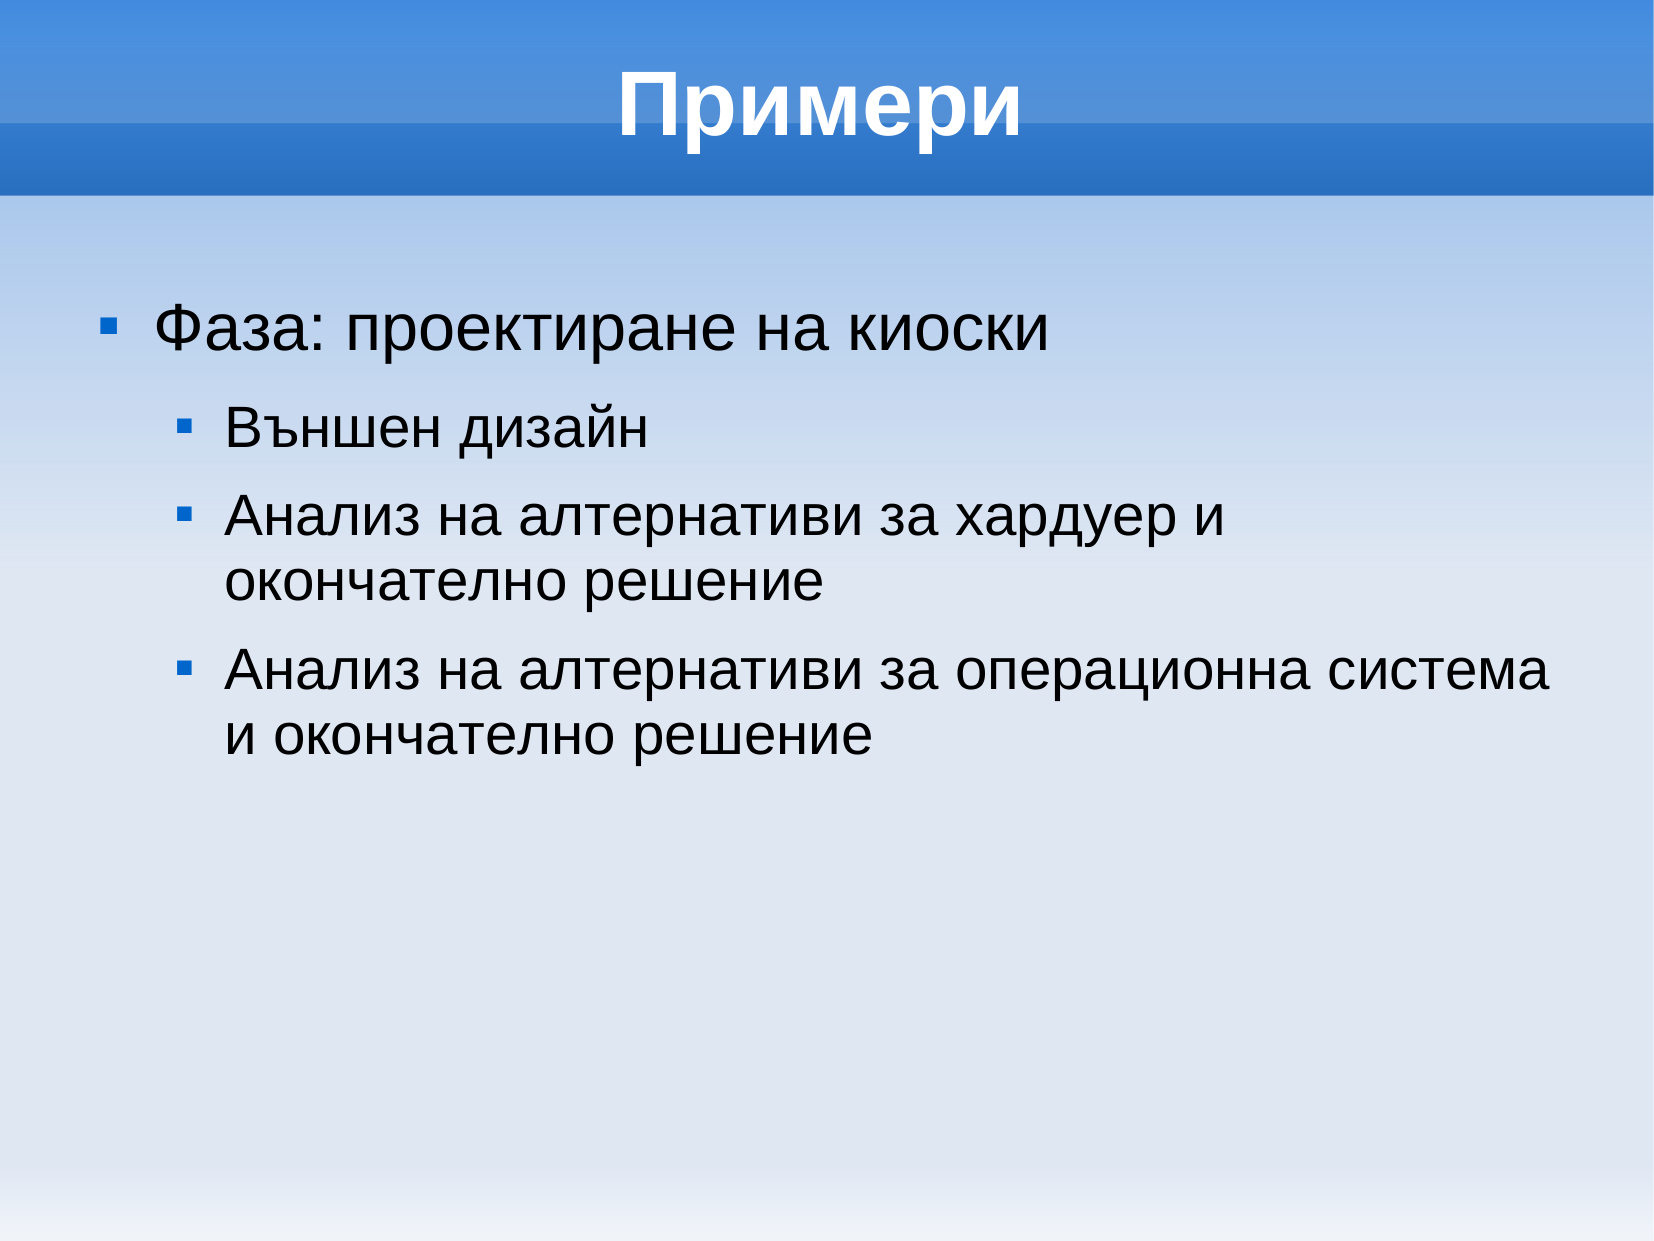

# Примери
Фаза: проектиране на киоски
Външен дизайн
Анализ на алтернативи за хардуер и окончателно решение
Анализ на алтернативи за операционна система и окончателно решение